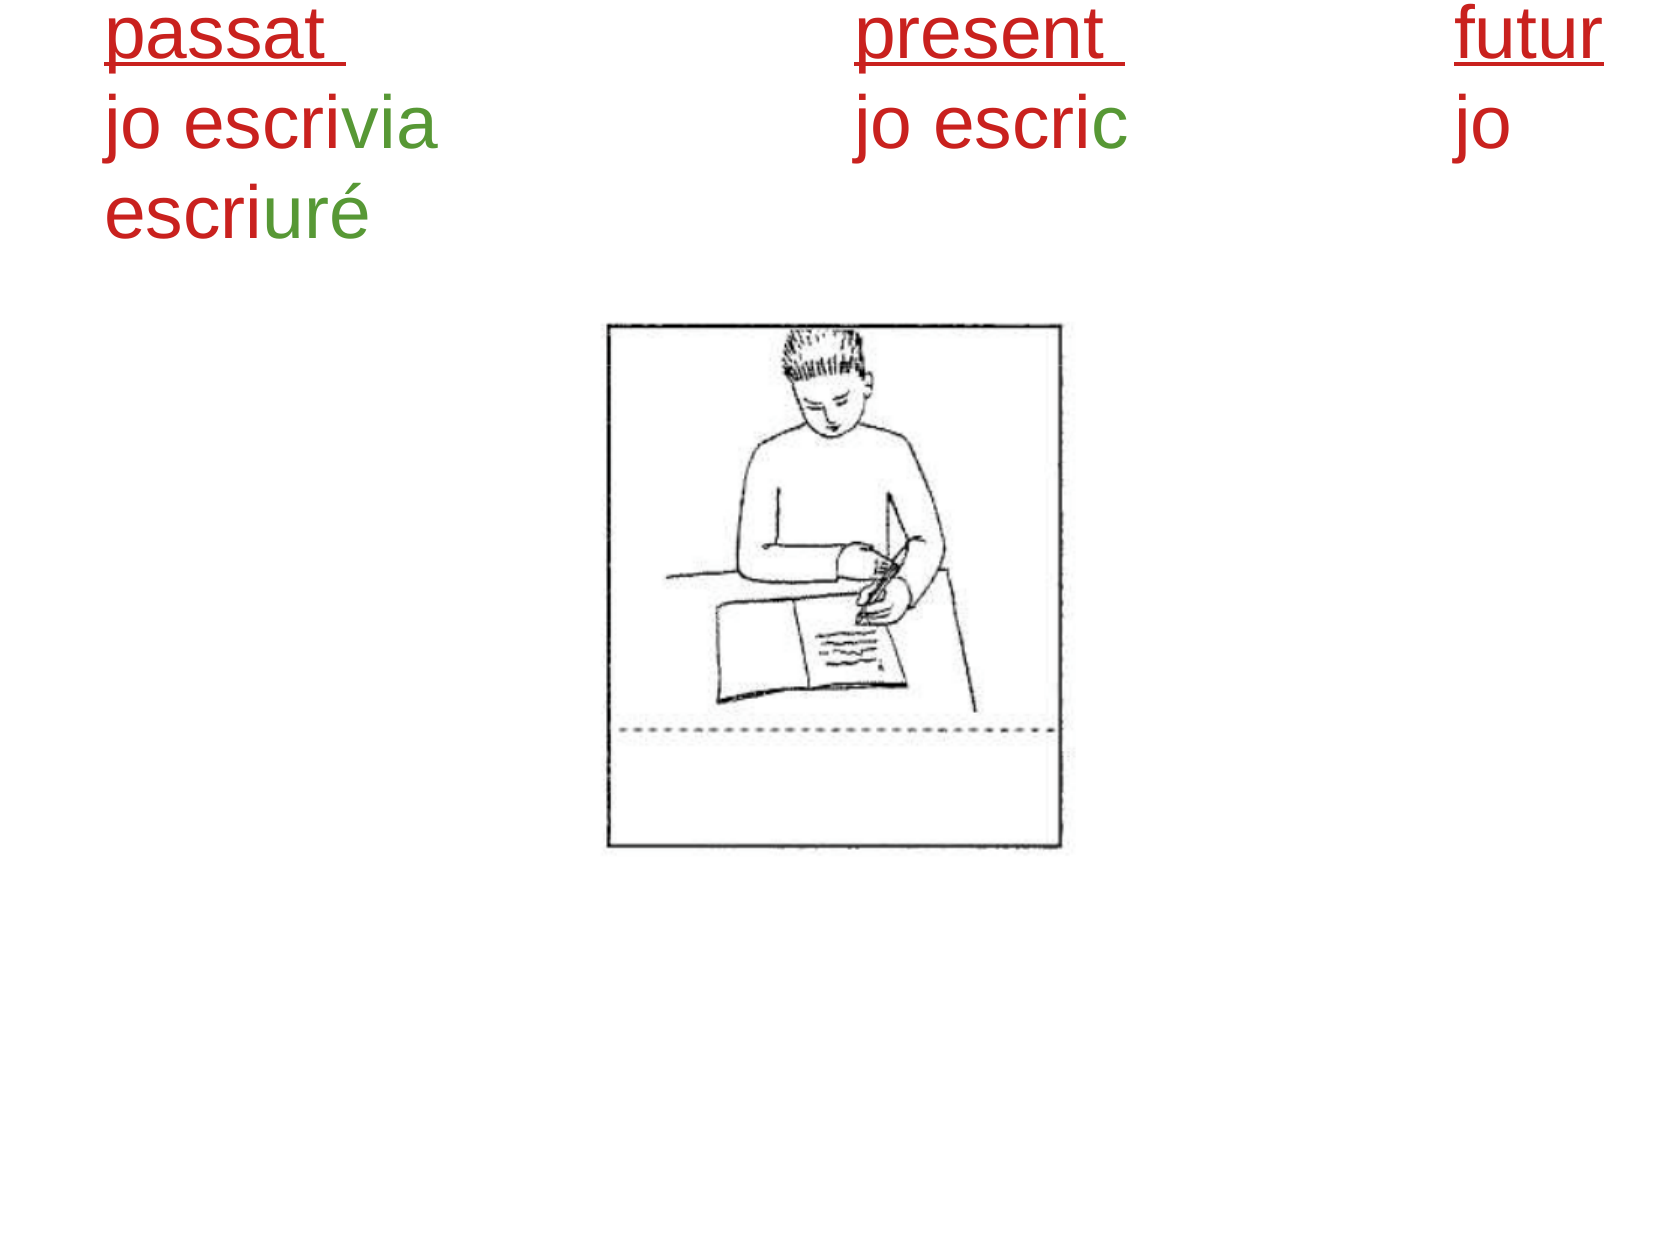

passat 				present 			futur
jo escrivia 			jo escric 			jo escriuré